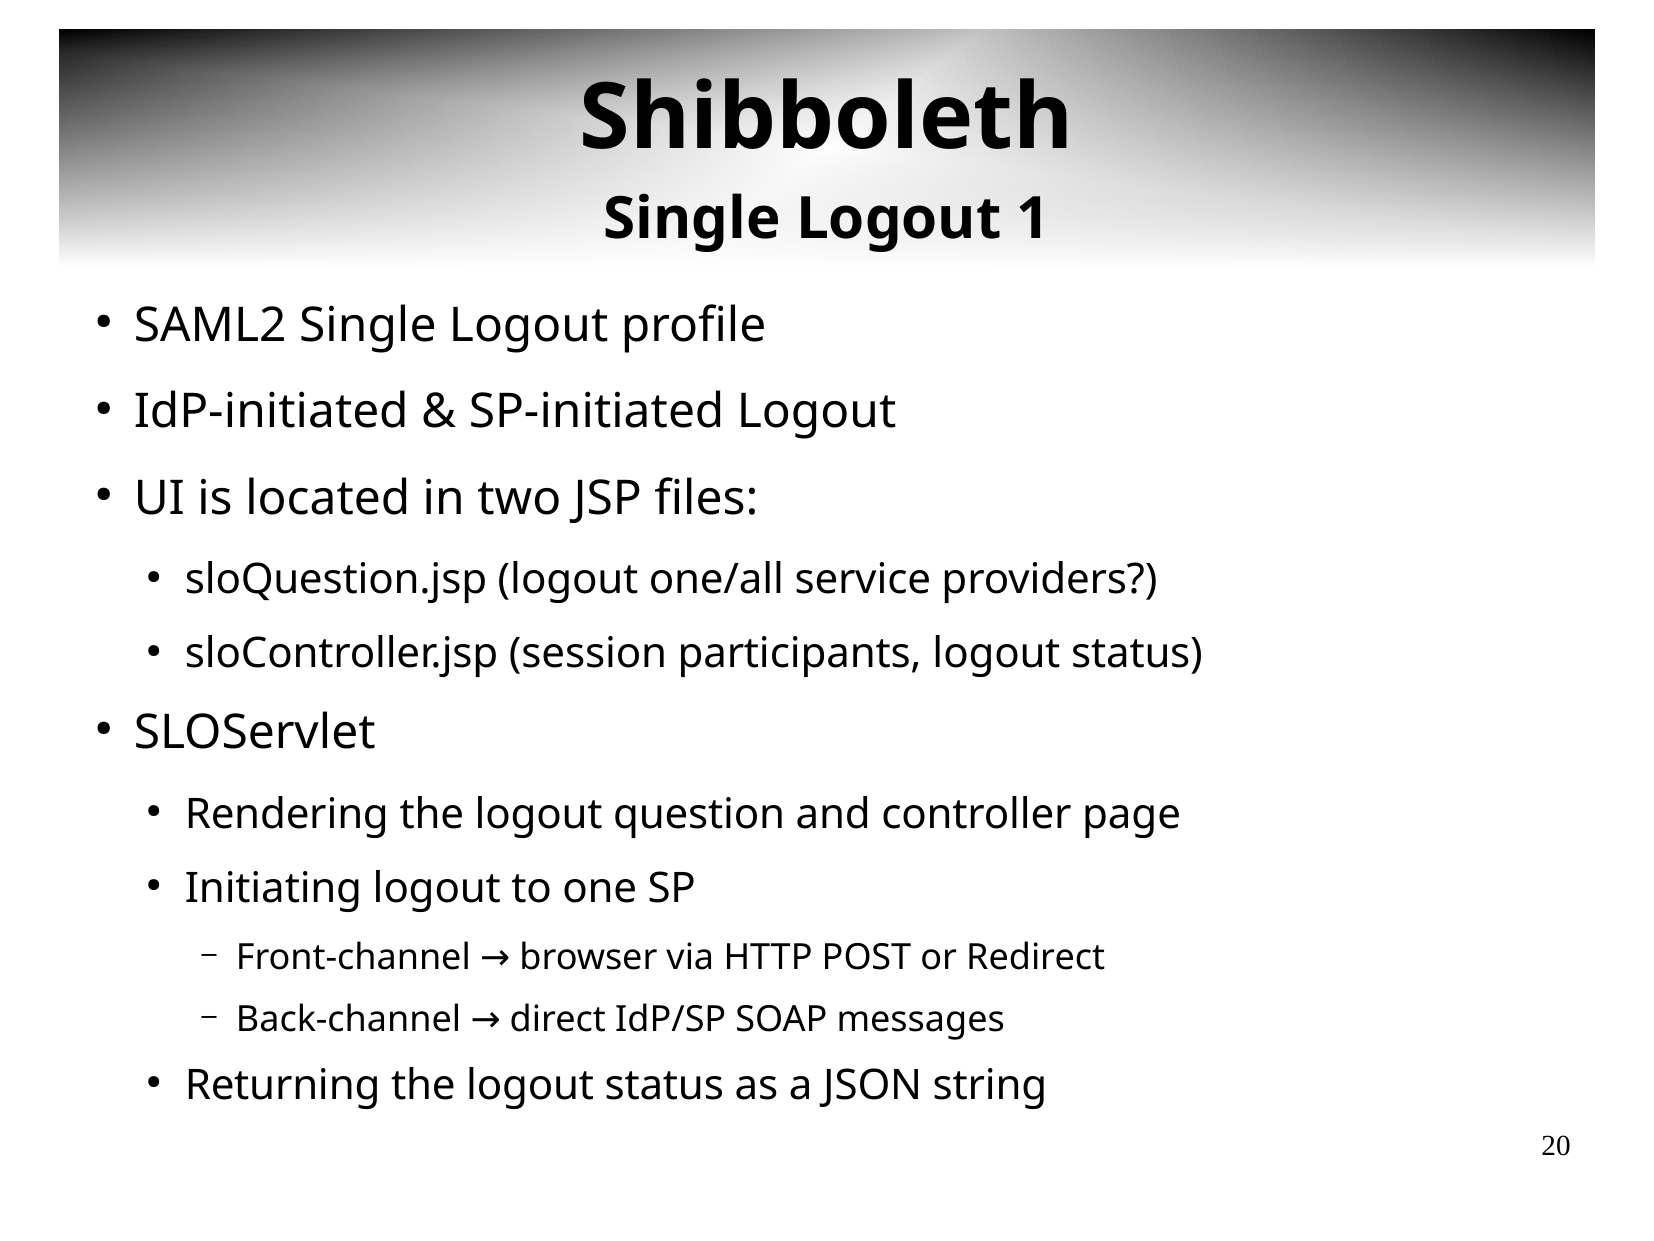

# Shibboleth Single Logout 1
SAML2 Single Logout profile
IdP-initiated & SP-initiated Logout
UI is located in two JSP files:
sloQuestion.jsp (logout one/all service providers?)
sloController.jsp (session participants, logout status)
SLOServlet
Rendering the logout question and controller page
Initiating logout to one SP
Front-channel → browser via HTTP POST or Redirect
Back-channel → direct IdP/SP SOAP messages
Returning the logout status as a JSON string
20